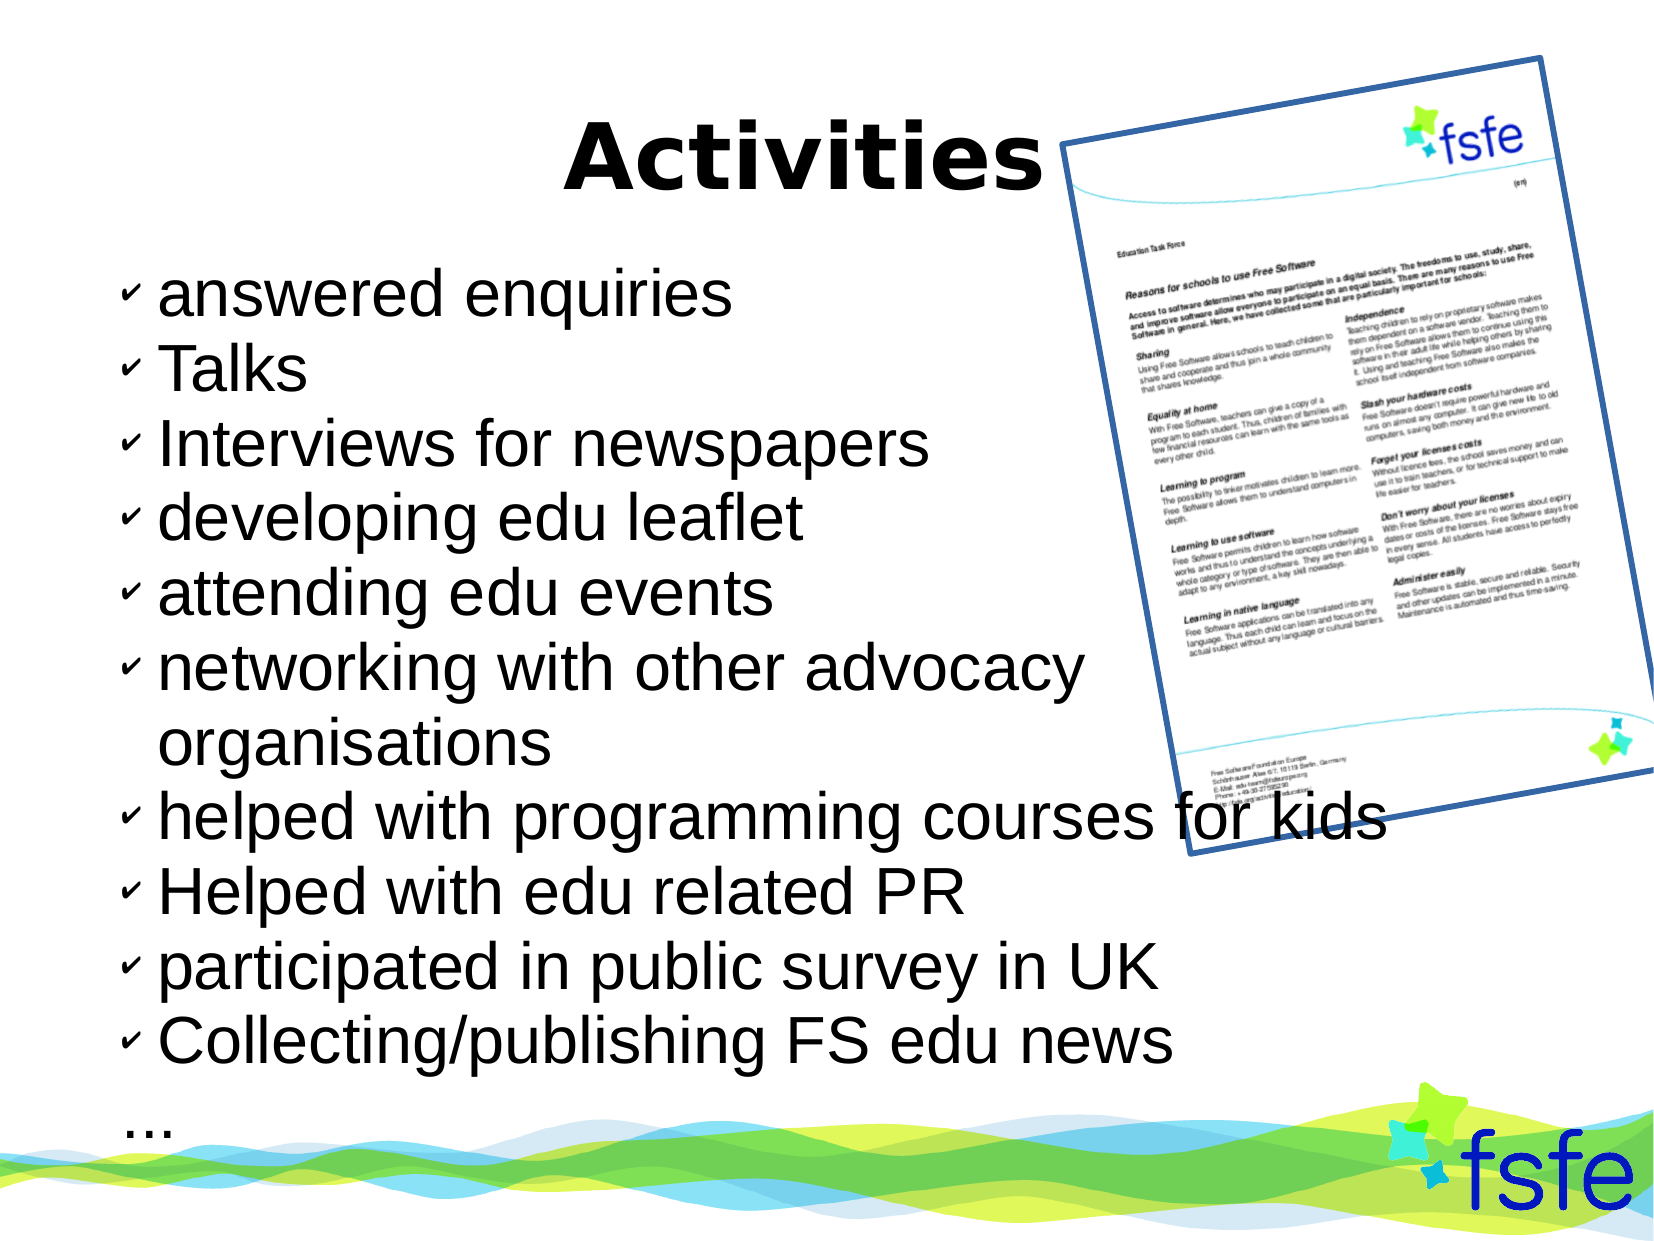

# Activities
answered enquiries
Talks
Interviews for newspapers
developing edu leaflet
attending edu events
networking with other advocacy organisations
helped with programming courses for kids
Helped with edu related PR
participated in public survey in UK
Collecting/publishing FS edu news
...